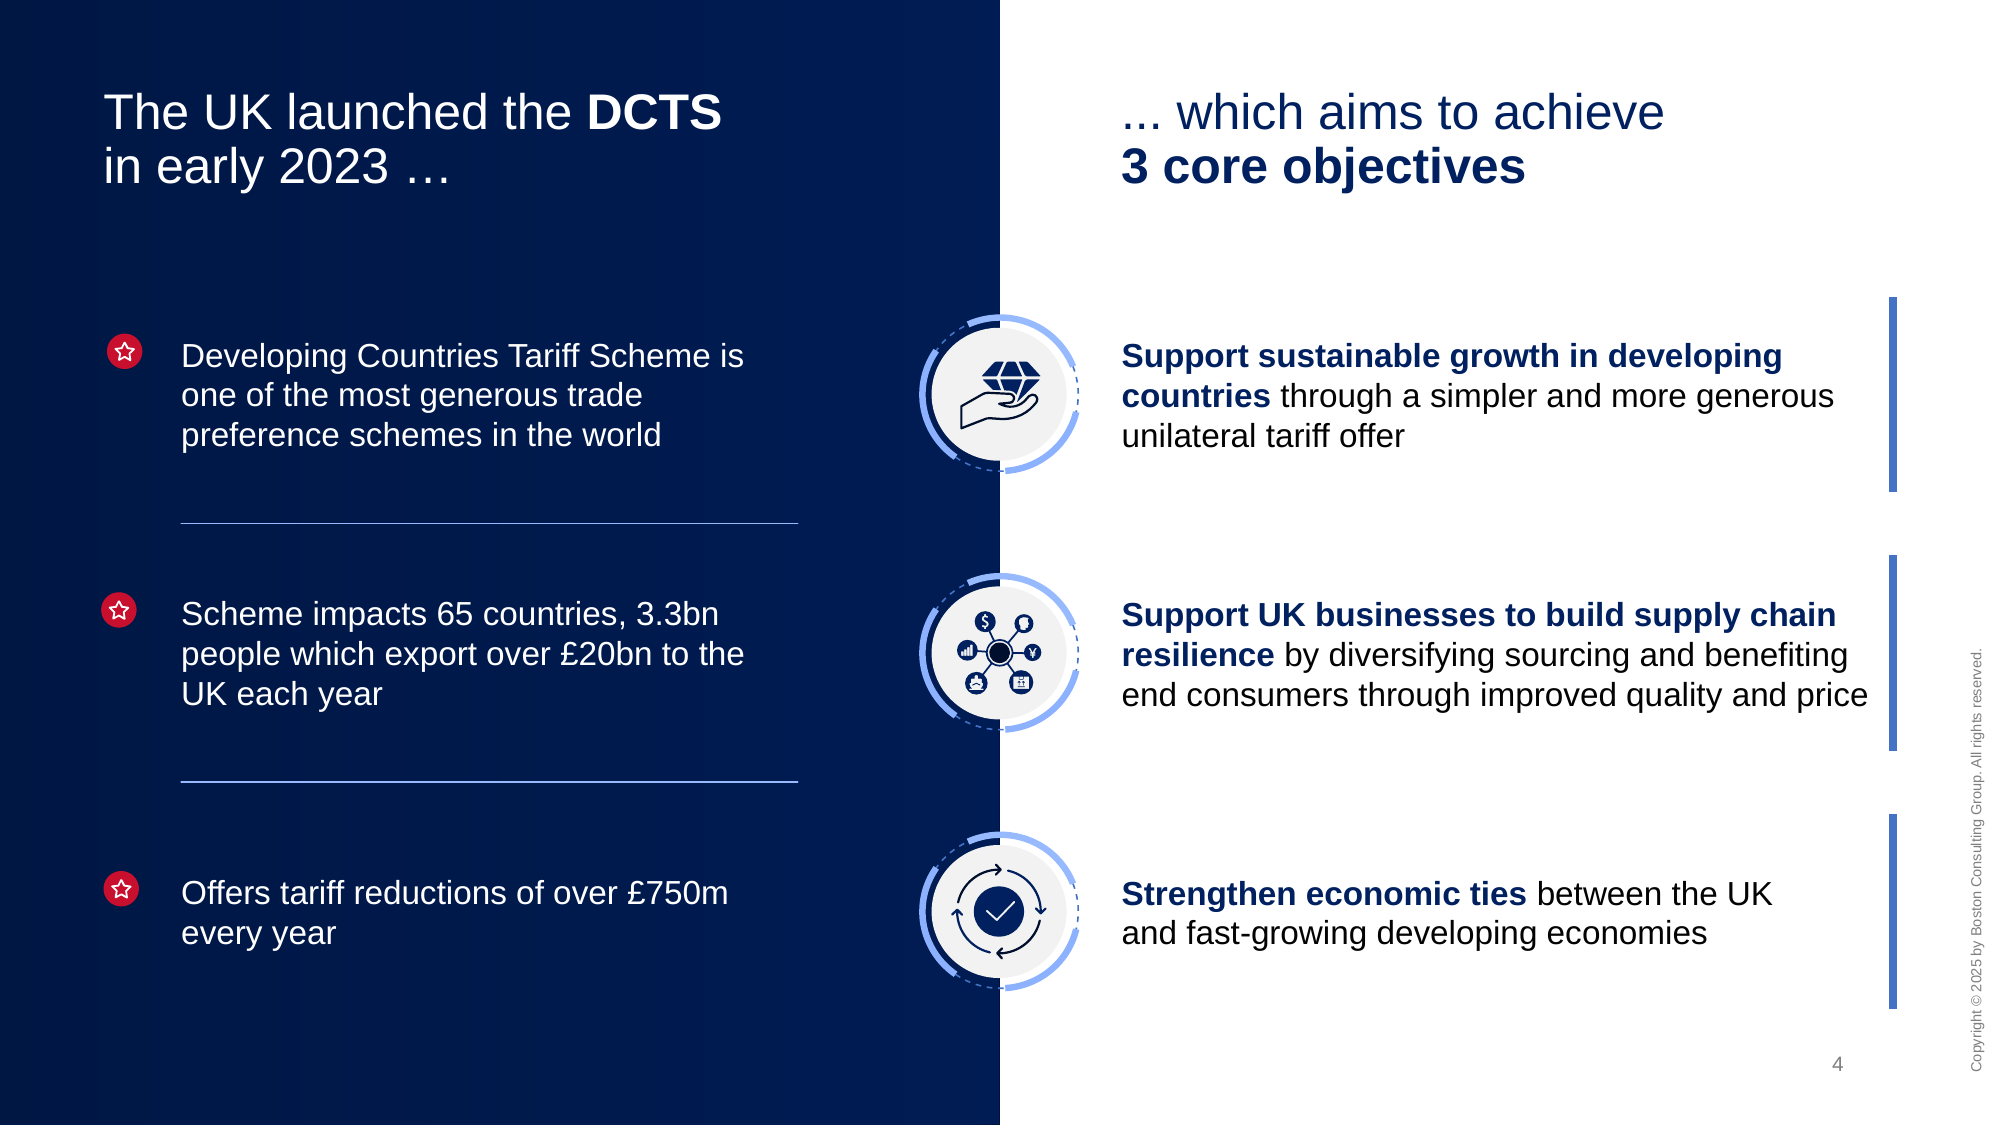

# The UK launched the DCTS in early 2023 …
... which aims to achieve
3 core objectives
Support sustainable growth in developing countries through a simpler and more generous unilateral tariff offer
Developing Countries Tariff Scheme is one of the most generous trade preference schemes in the world
Support UK businesses to build supply chain resilience by diversifying sourcing and benefiting end consumers through improved quality and price
Scheme impacts 65 countries, 3.3bn people which export over £20bn to the UK each year
Strengthen economic ties between the UK
and fast-growing developing economies
Offers tariff reductions of over £750m every year